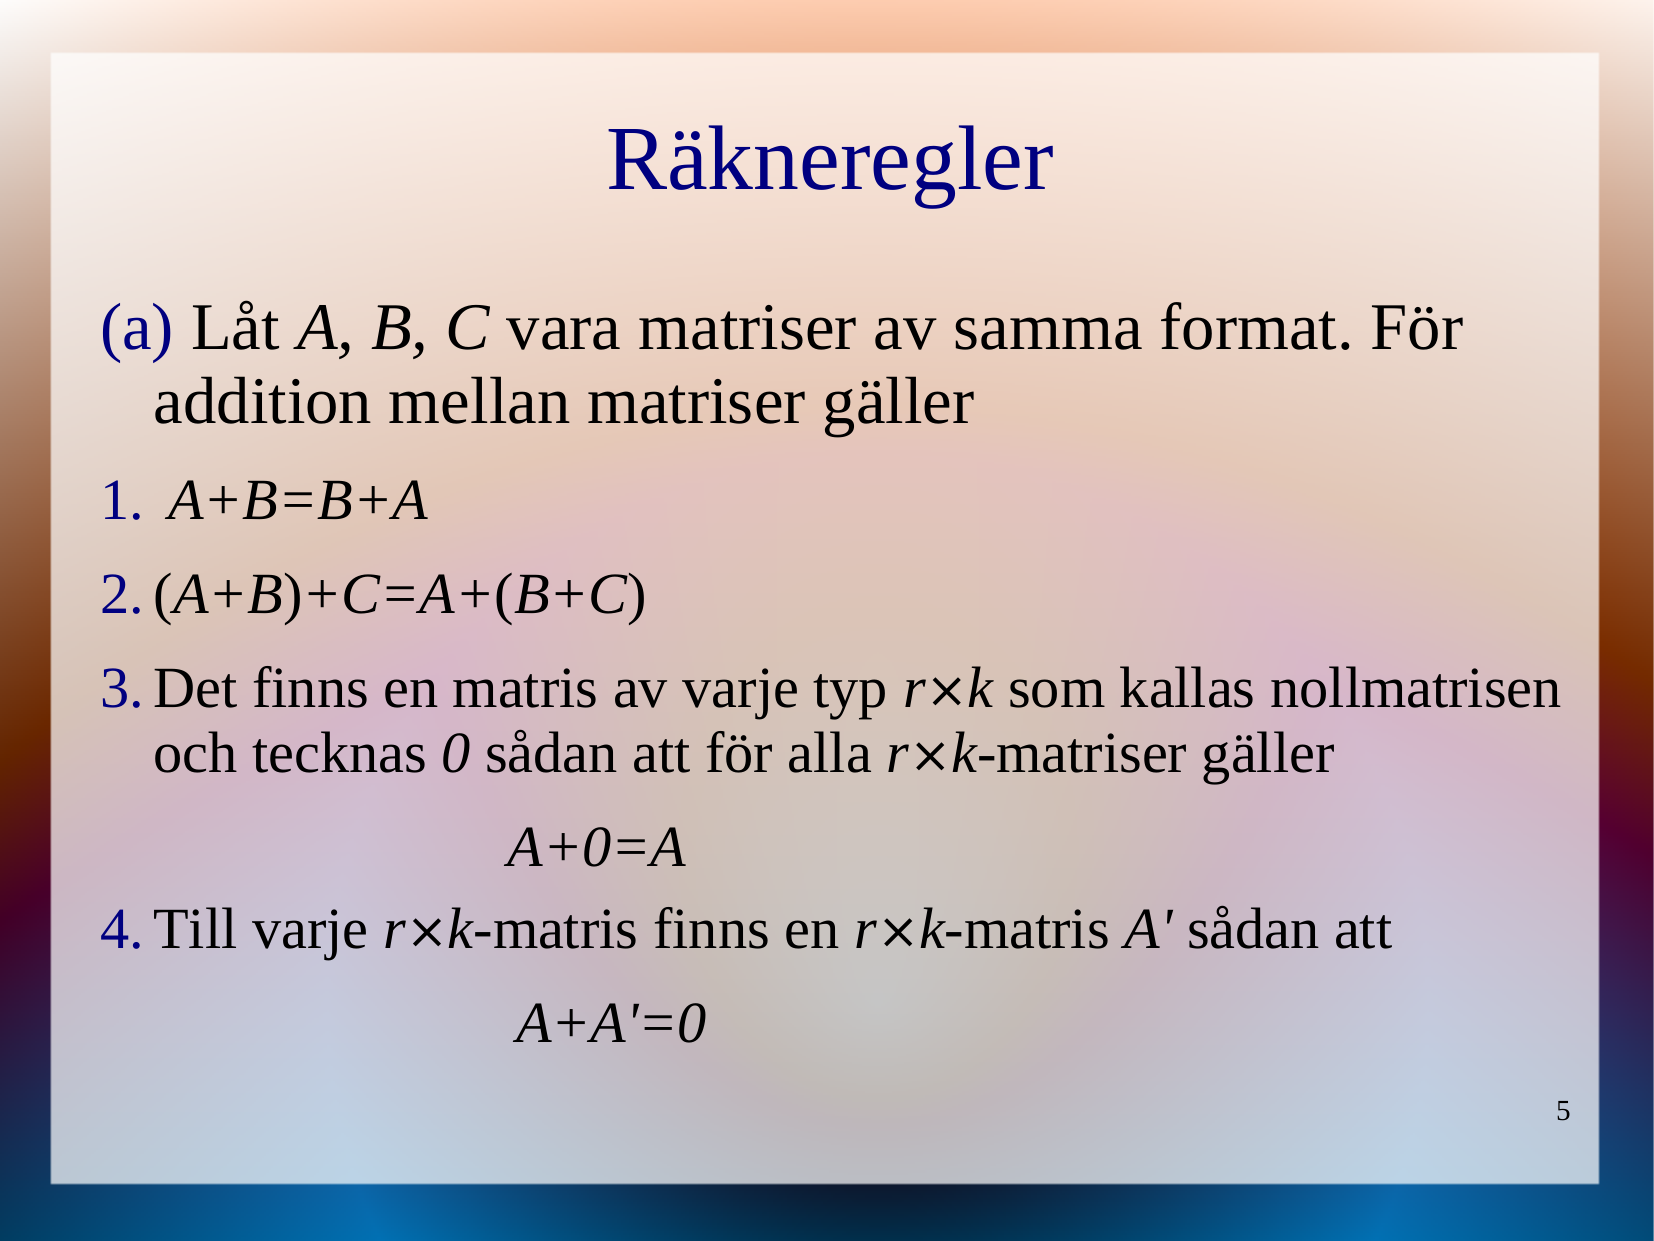

# Räkneregler
 Låt A, B, C vara matriser av samma format. För addition mellan matriser gäller
 A+B=B+A
(A+B)+C=A+(B+C)
Det finns en matris av varje typ r⨯k som kallas nollmatrisen och tecknas 0 sådan att för alla r⨯k-matriser gäller
A+0=A
Till varje r⨯k-matris finns en r⨯k-matris A' sådan att
A+A'=0
5